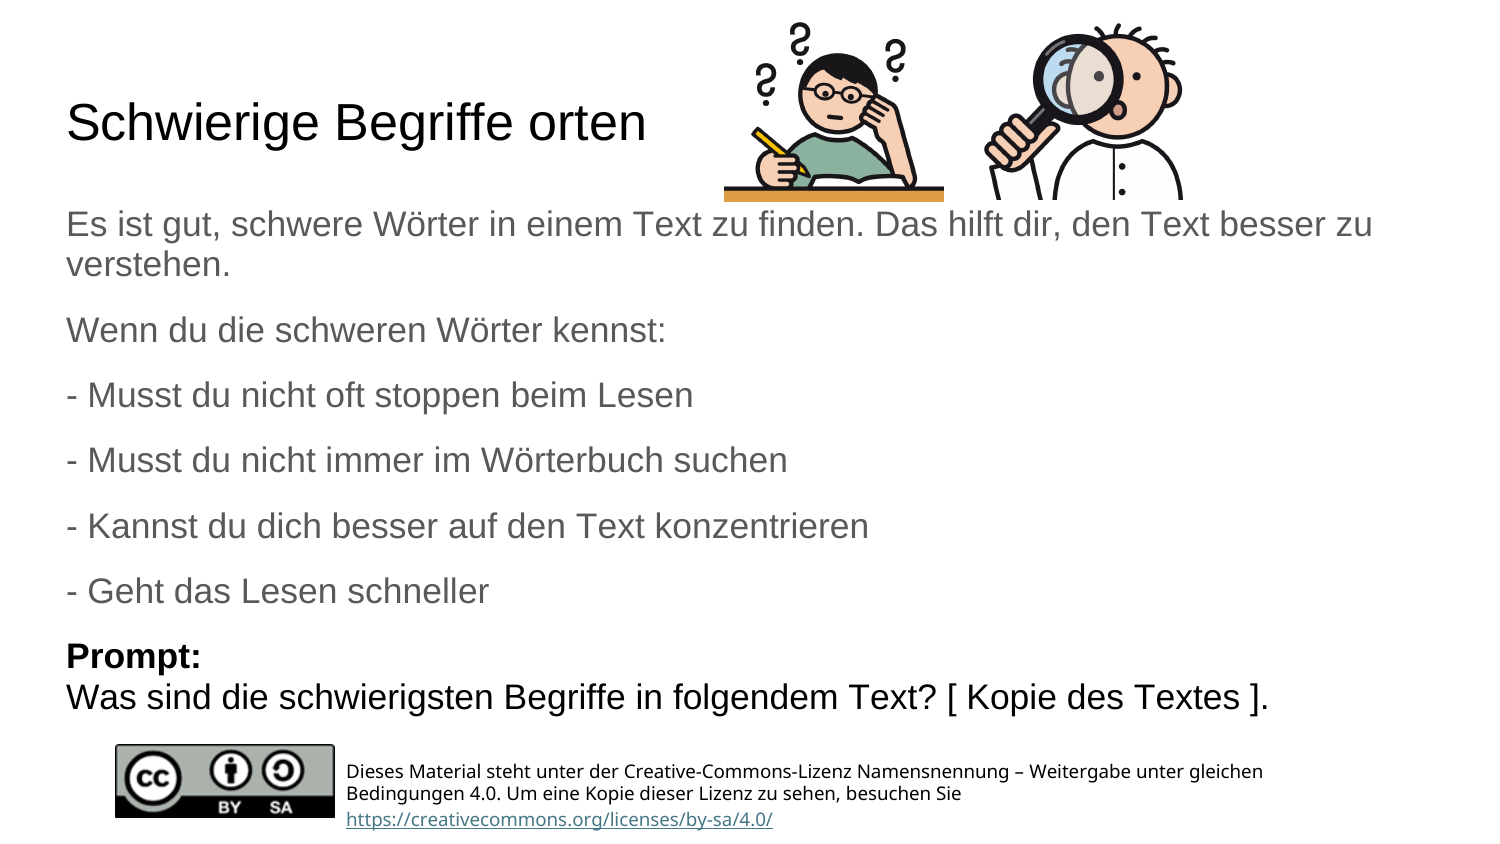

# Schwierige Begriffe orten
Es ist gut, schwere Wörter in einem Text zu finden. Das hilft dir, den Text besser zu verstehen.
Wenn du die schweren Wörter kennst:
- Musst du nicht oft stoppen beim Lesen
- Musst du nicht immer im Wörterbuch suchen
- Kannst du dich besser auf den Text konzentrieren
- Geht das Lesen schneller
Prompt:
Was sind die schwierigsten Begriffe in folgendem Text? [ Kopie des Textes ].
Dieses Material steht unter der Creative-Commons-Lizenz Namensnennung – Weitergabe unter gleichen Bedingungen 4.0. Um eine Kopie dieser Lizenz zu sehen, besuchen Siehttps://creativecommons.org/licenses/by-sa/4.0/